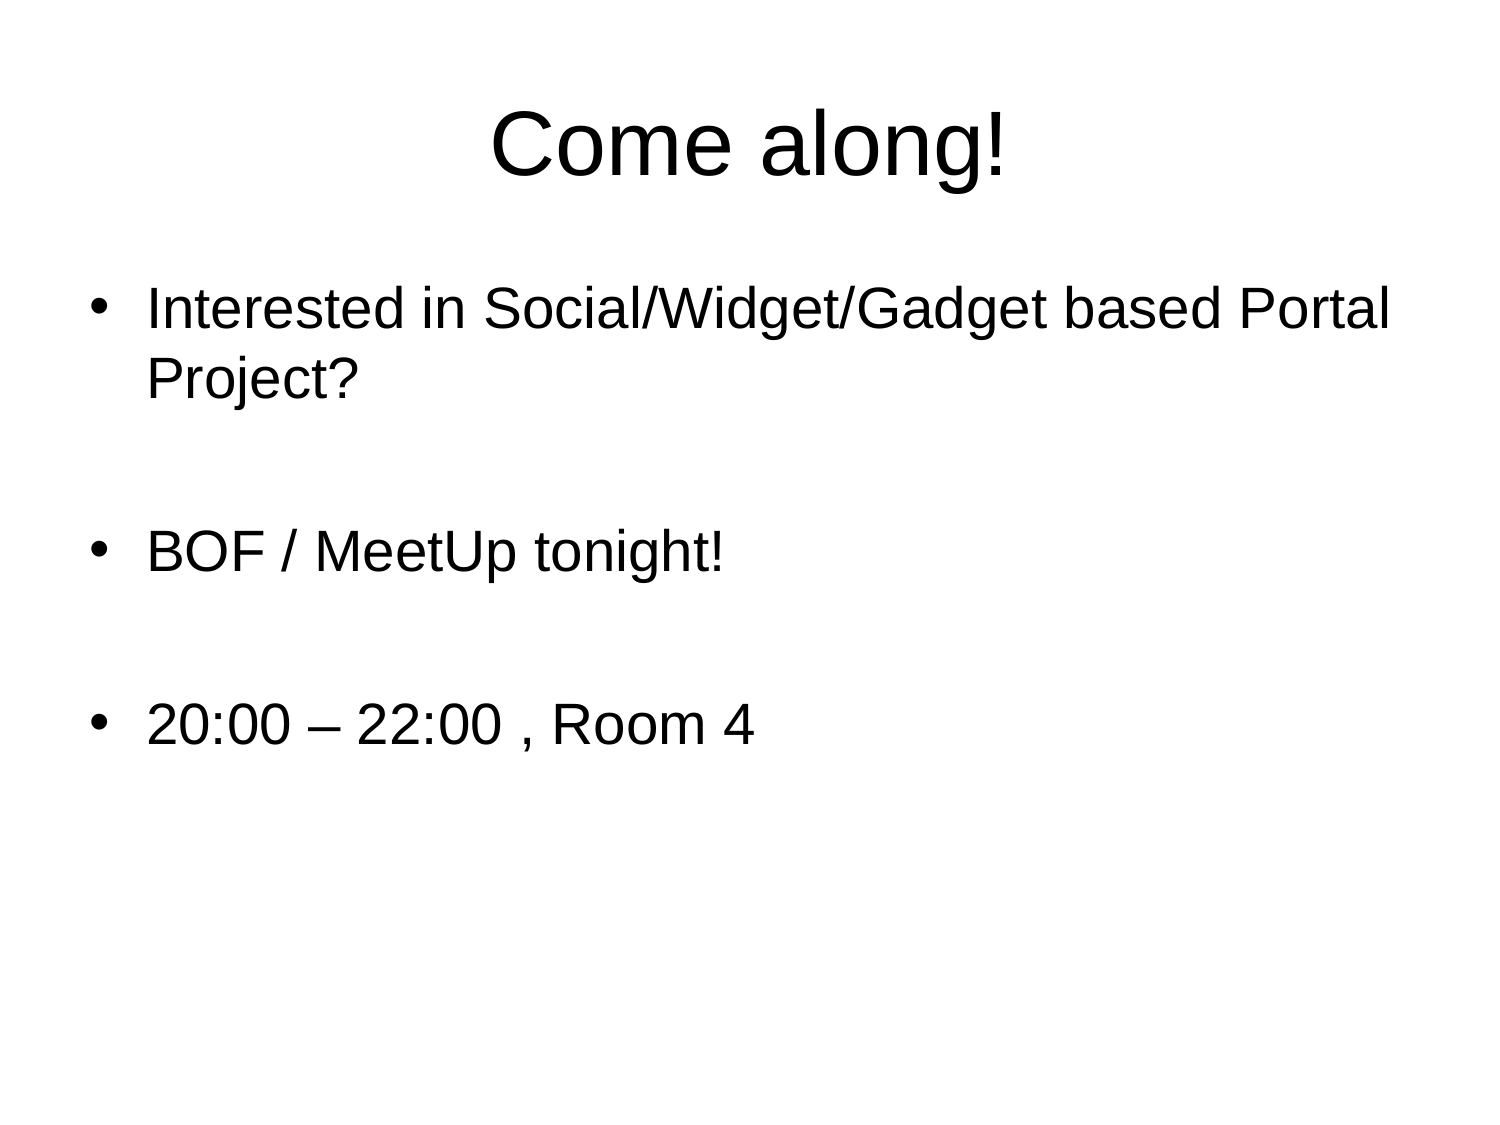

# Come along!
Interested in Social/Widget/Gadget based Portal Project?
BOF / MeetUp tonight!
20:00 – 22:00 , Room 4